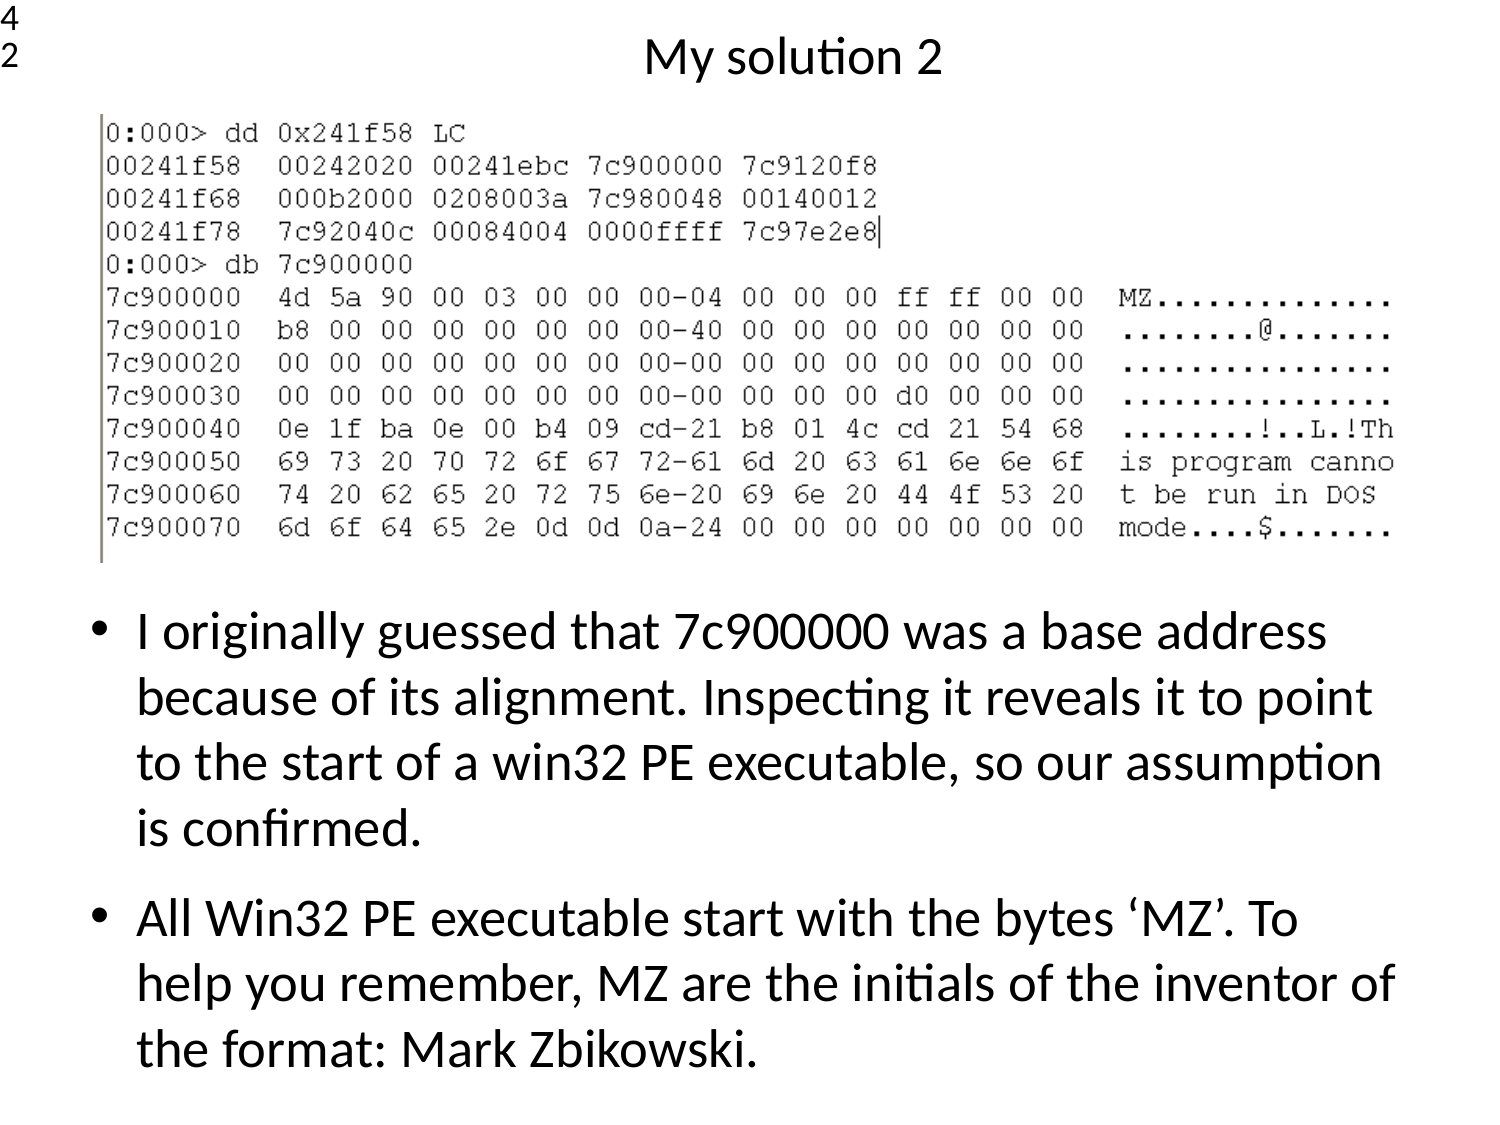

# My solution 2
I originally guessed that 7c900000 was a base address because of its alignment. Inspecting it reveals it to point to the start of a win32 PE executable, so our assumption is confirmed.
All Win32 PE executable start with the bytes ‘MZ’. To help you remember, MZ are the initials of the inventor of the format: Mark Zbikowski.